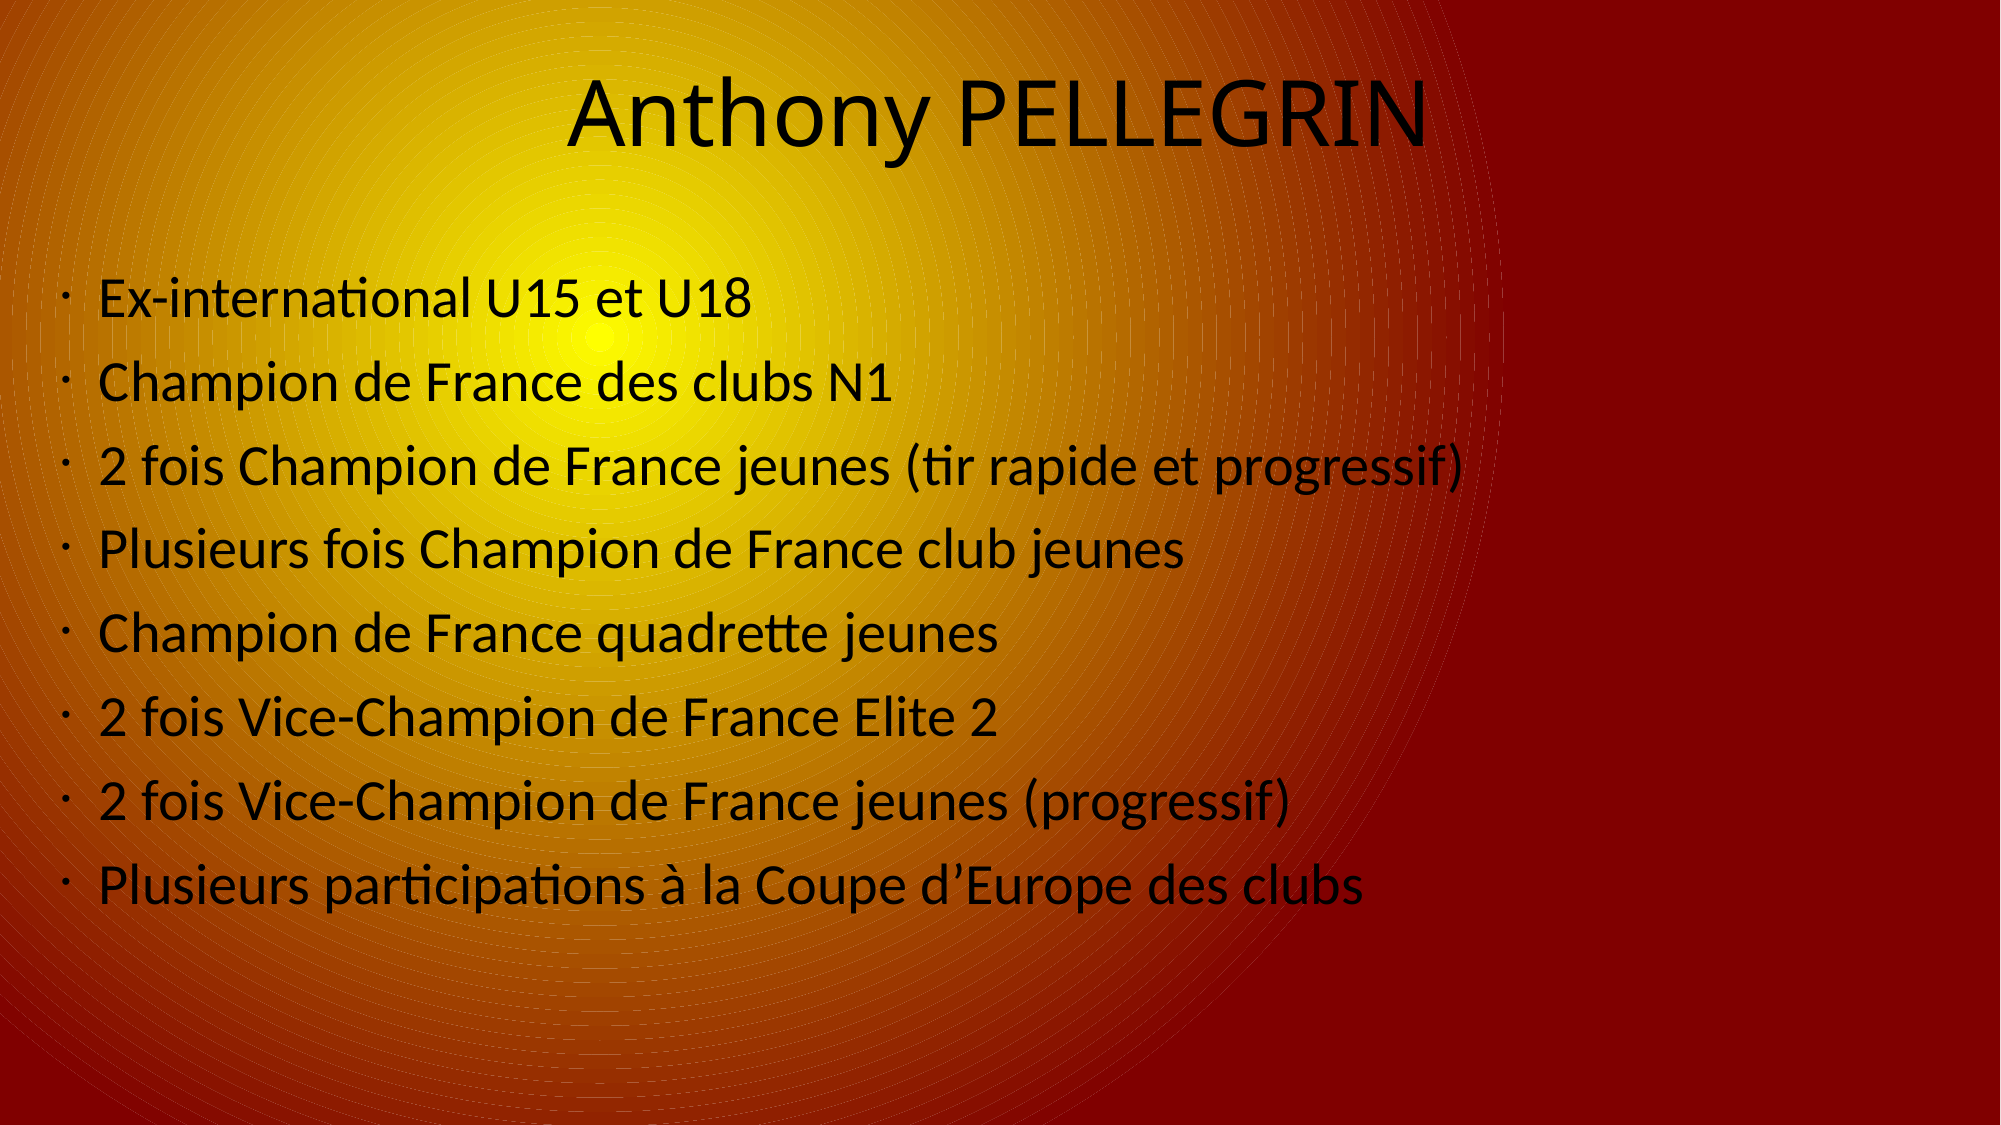

# Anthony PELLEGRIN
Ex-international U15 et U18
Champion de France des clubs N1
2 fois Champion de France jeunes (tir rapide et progressif)
Plusieurs fois Champion de France club jeunes
Champion de France quadrette jeunes
2 fois Vice-Champion de France Elite 2
2 fois Vice-Champion de France jeunes (progressif)
Plusieurs participations à la Coupe d’Europe des clubs